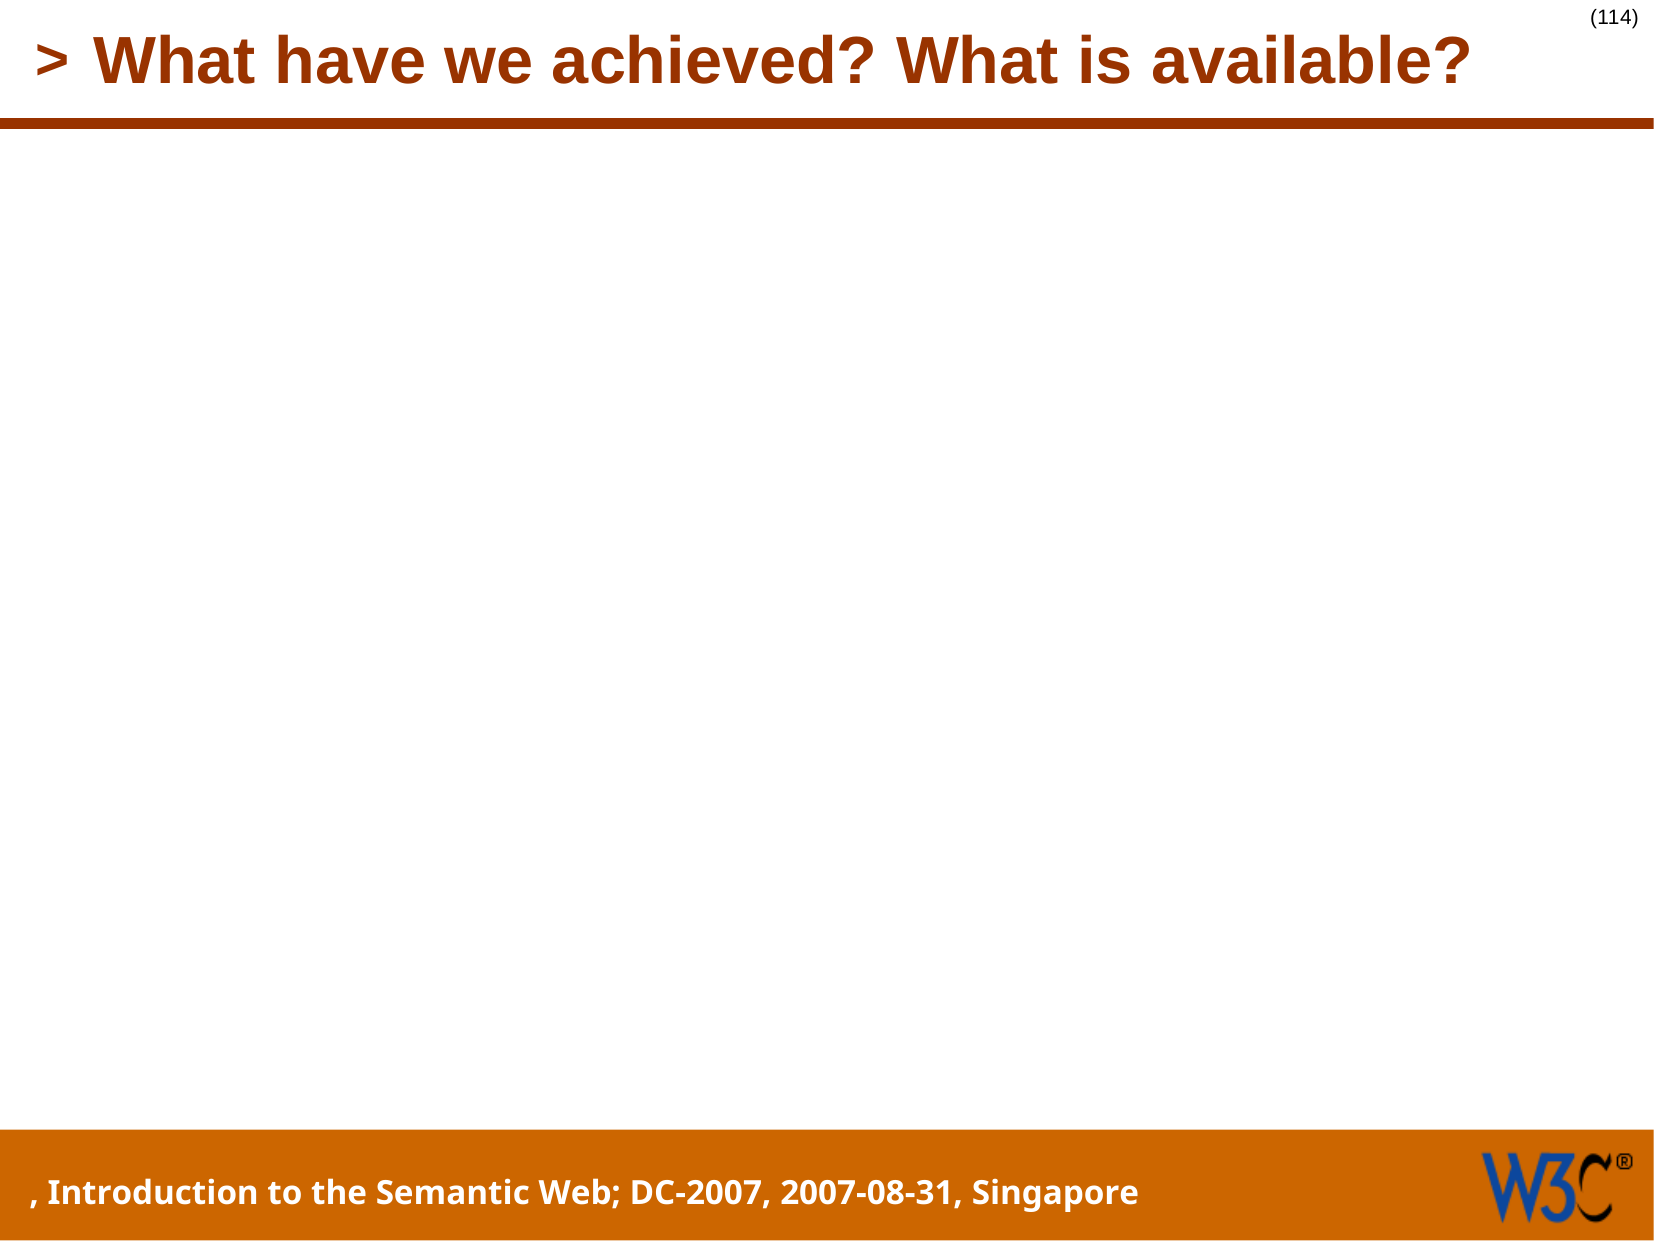

# What have we achieved? What is available?